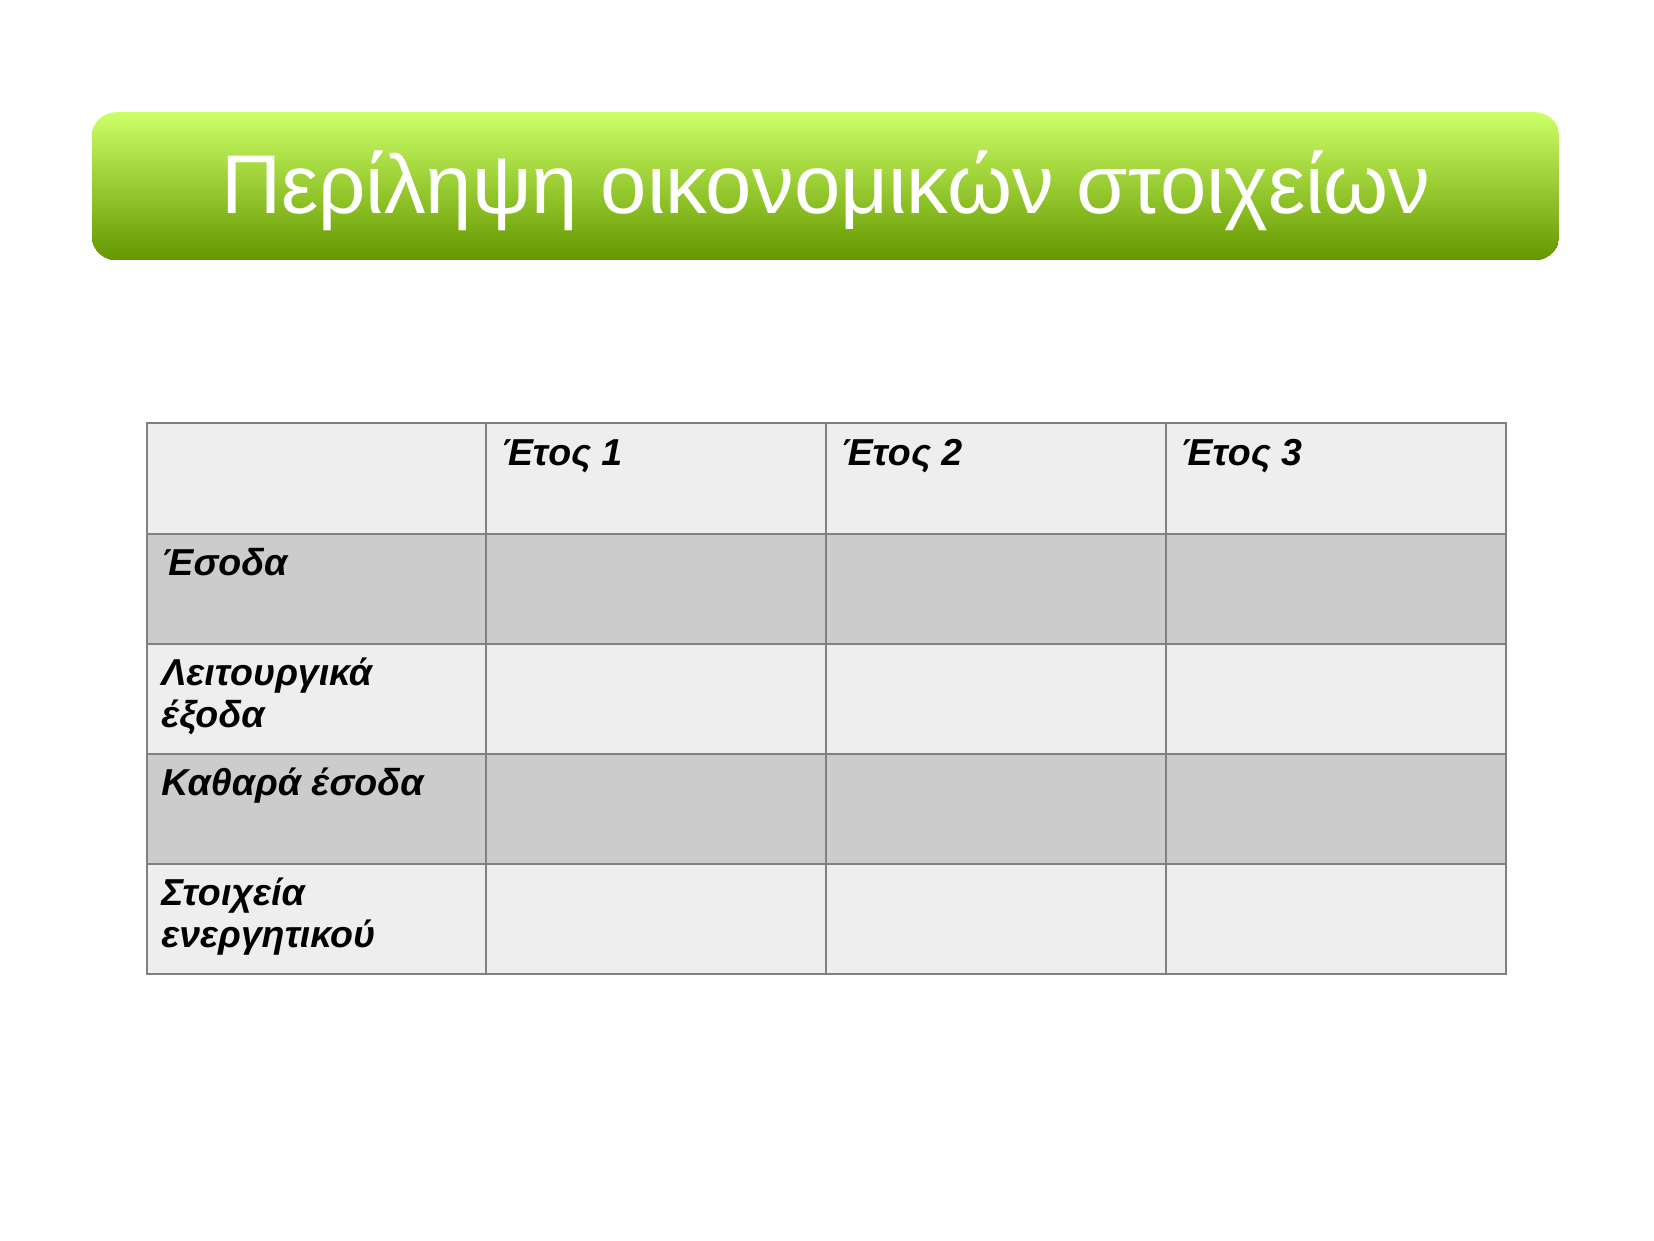

# Περίληψη οικονομικών στοιχείων
| | Έτος 1 | Έτος 2 | Έτος 3 |
| --- | --- | --- | --- |
| Έσοδα | | | |
| Λειτουργικά έξοδα | | | |
| Καθαρά έσοδα | | | |
| Στοιχεία ενεργητικού | | | |